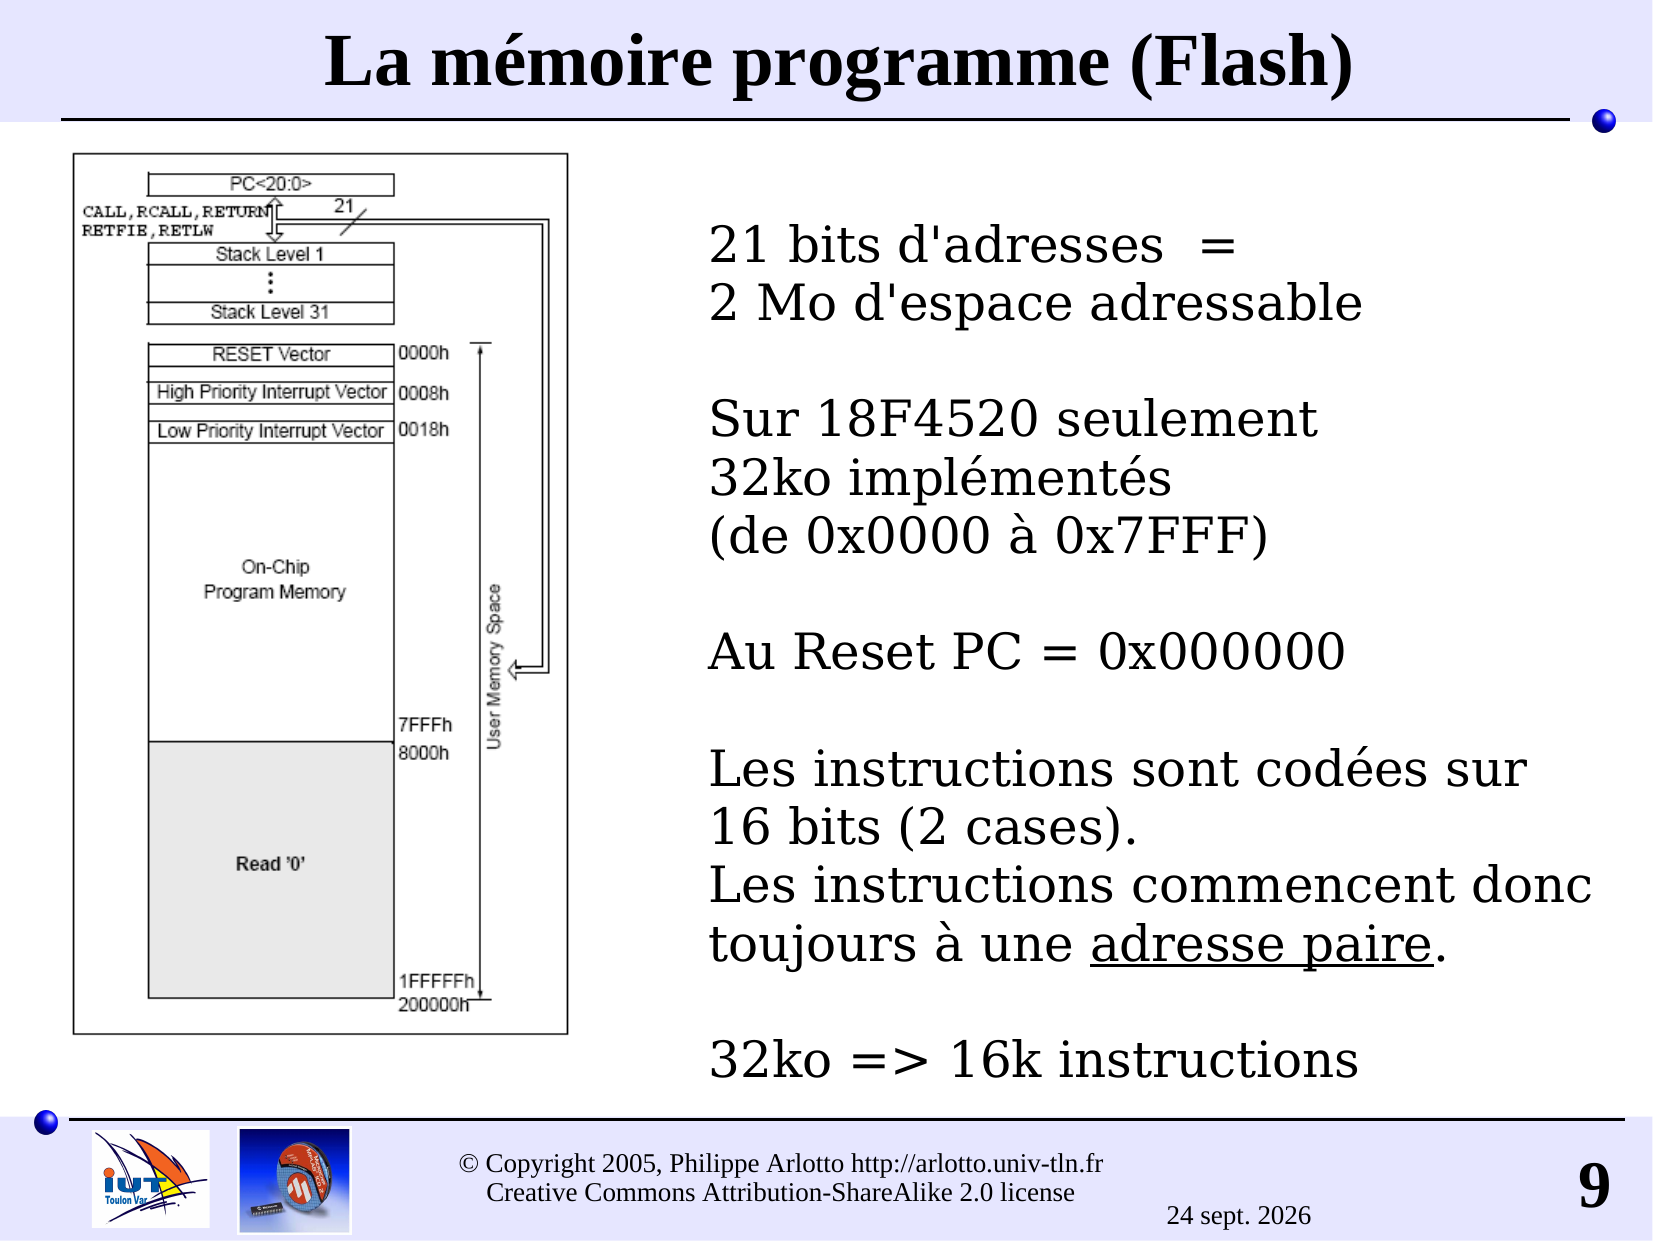

# La mémoire programme (Flash)
21 bits d'adresses =
2 Mo d'espace adressable
Sur 18F4520 seulement
32ko implémentés
(de 0x0000 à 0x7FFF)
Au Reset PC = 0x000000
Les instructions sont codées sur
16 bits (2 cases).
Les instructions commencent donc
toujours à une adresse paire.
32ko => 16k instructions